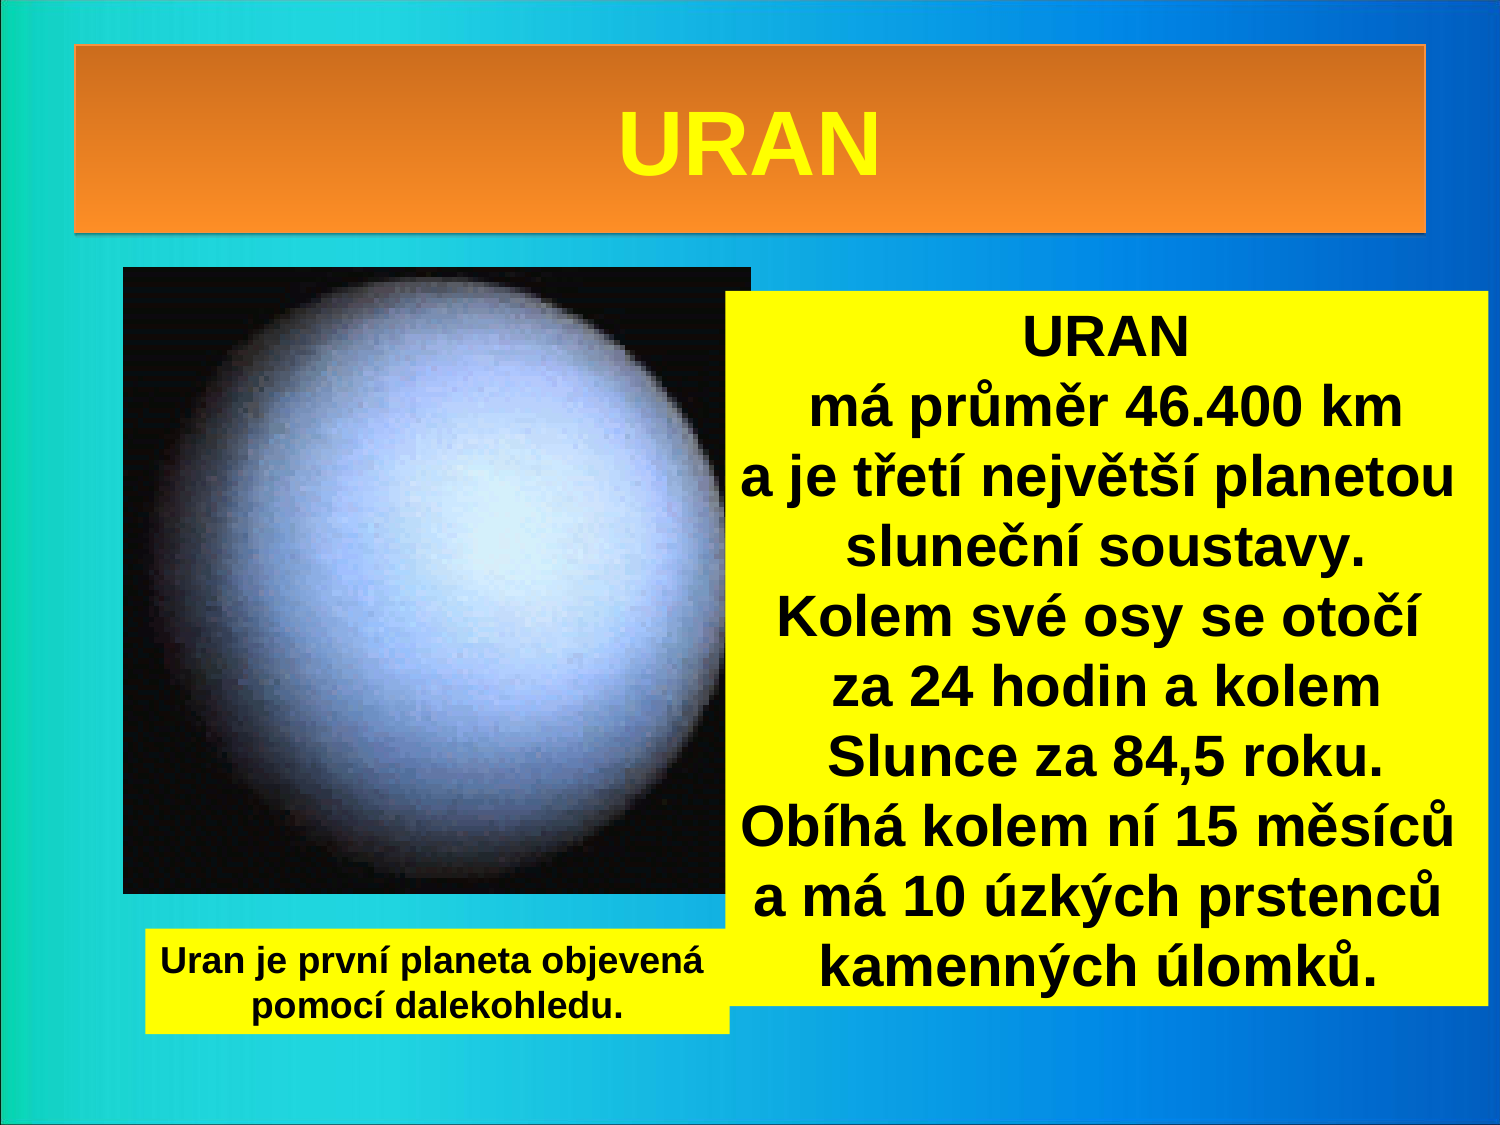

# URAN
URAN
má průměr 46.400 km
a je třetí největší planetou
sluneční soustavy.
Kolem své osy se otočí
za 24 hodin a kolem
Slunce za 84,5 roku.
Obíhá kolem ní 15 měsíců
a má 10 úzkých prstenců
kamenných úlomků.
Uran je první planeta objevená
pomocí dalekohledu.